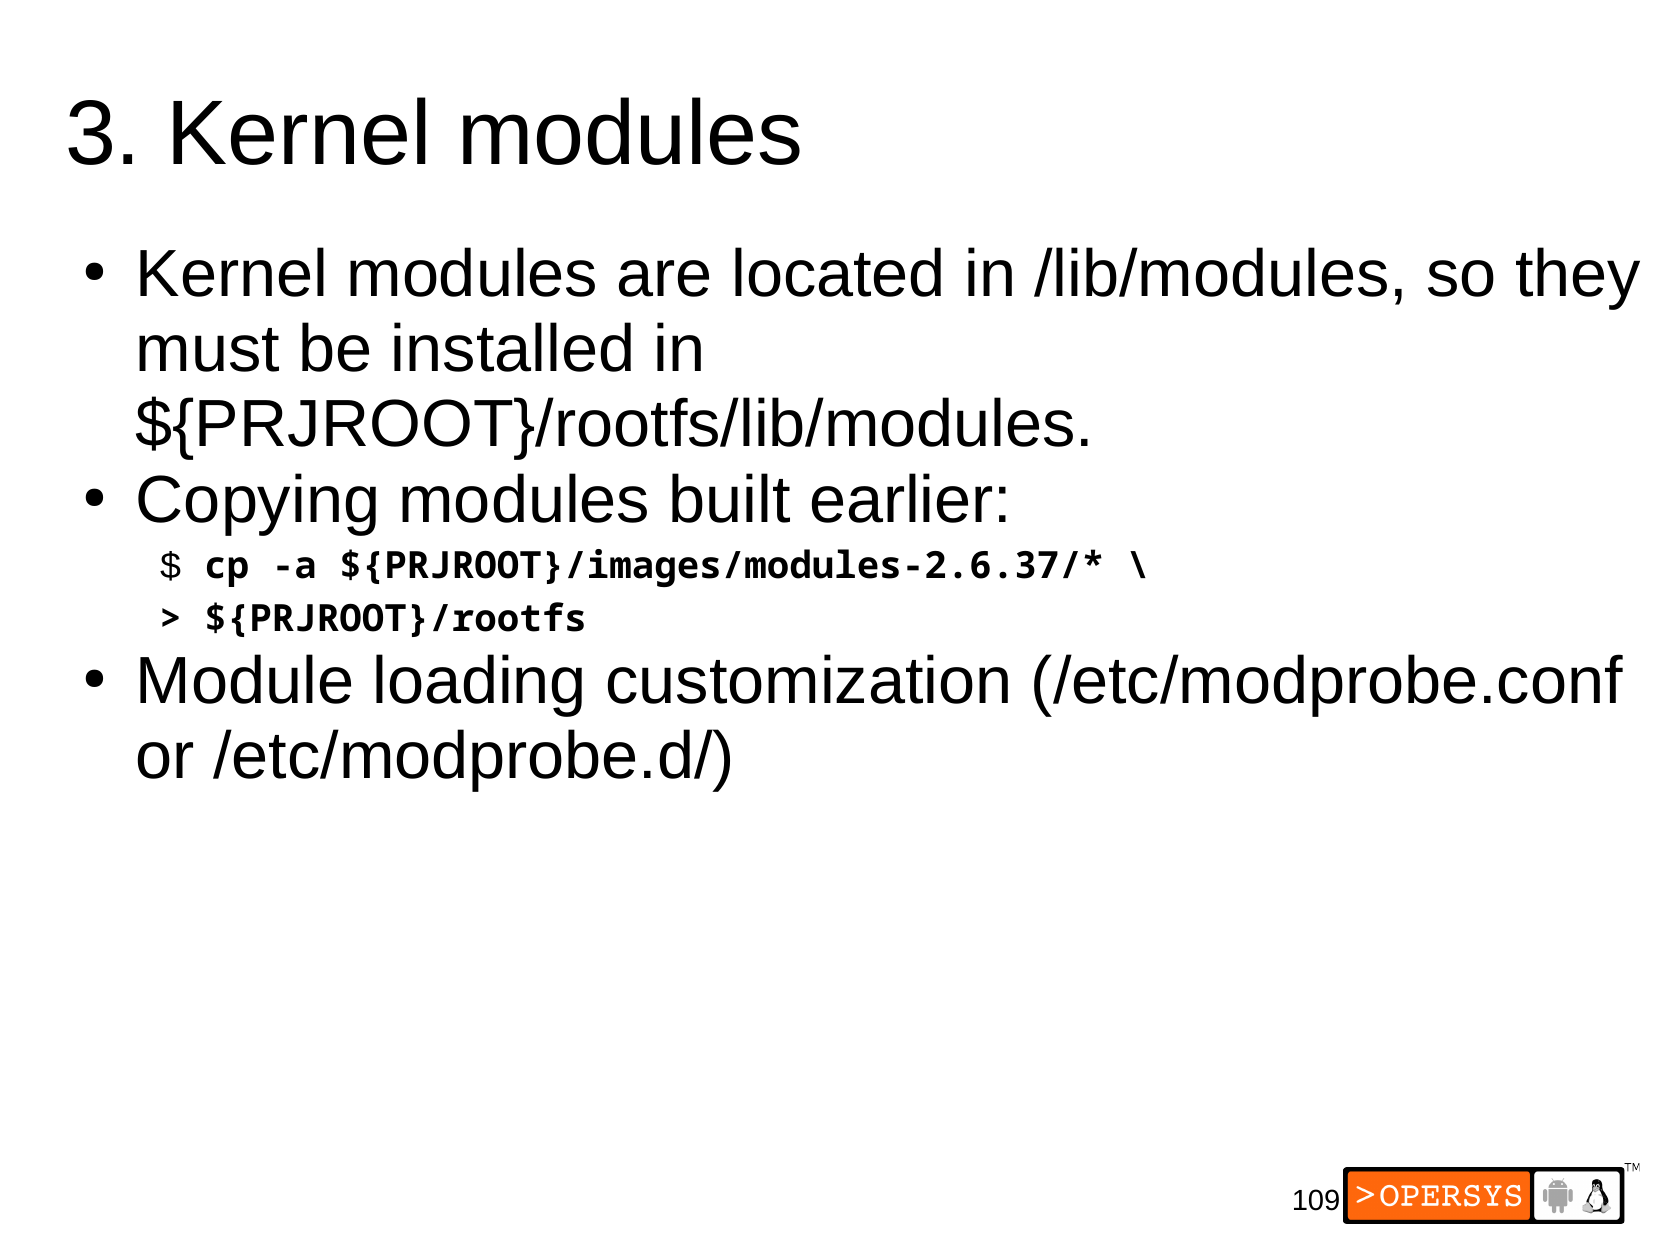

# 3. Kernel modules
Kernel modules are located in /lib/modules, so they must be installed in ${PRJROOT}/rootfs/lib/modules.
Copying modules built earlier:
$ cp -a ${PRJROOT}/images/modules-2.6.37/* \
> ${PRJROOT}/rootfs
Module loading customization (/etc/modprobe.conf or /etc/modprobe.d/)